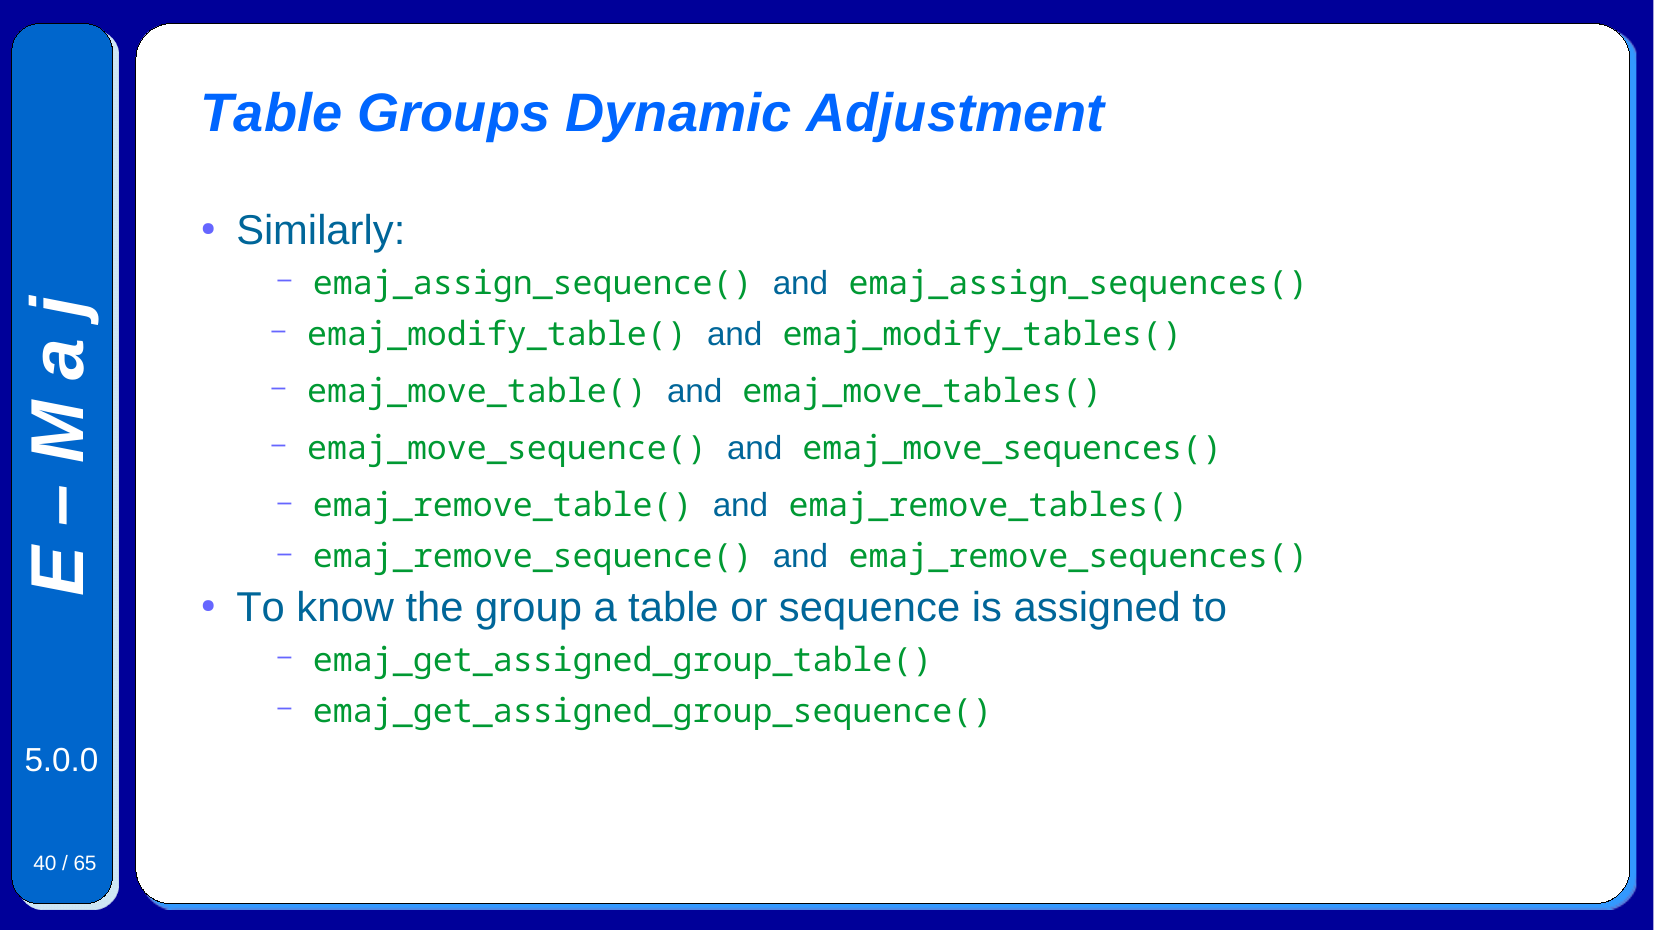

# Table Groups Dynamic Adjustment
Similarly:
emaj_assign_sequence() and emaj_assign_sequences()
emaj_modify_table() and emaj_modify_tables()
emaj_move_table() and emaj_move_tables()
emaj_move_sequence() and emaj_move_sequences()
emaj_remove_table() and emaj_remove_tables()
emaj_remove_sequence() and emaj_remove_sequences()
To know the group a table or sequence is assigned to
emaj_get_assigned_group_table()
emaj_get_assigned_group_sequence()